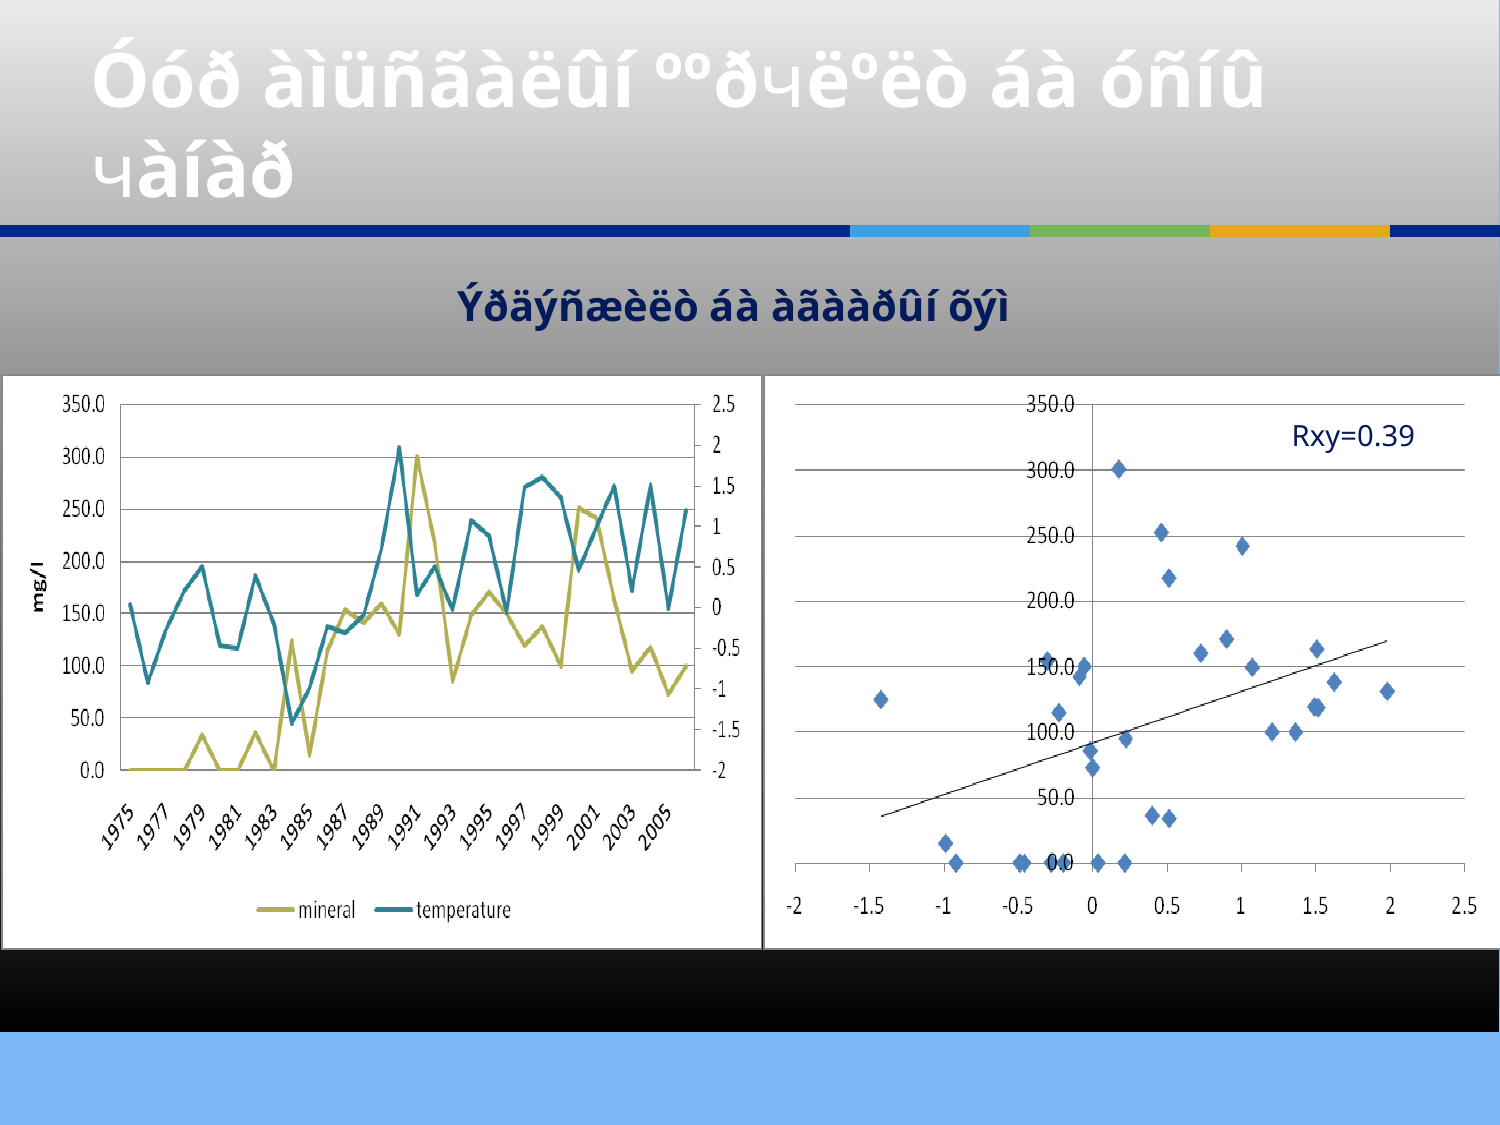

# Óóð àìüñãàëûí ººðчëºëò áà óñíû чàíàð
Ýðäýñæèëò áà àãààðûí õýì
Rxy=0.39